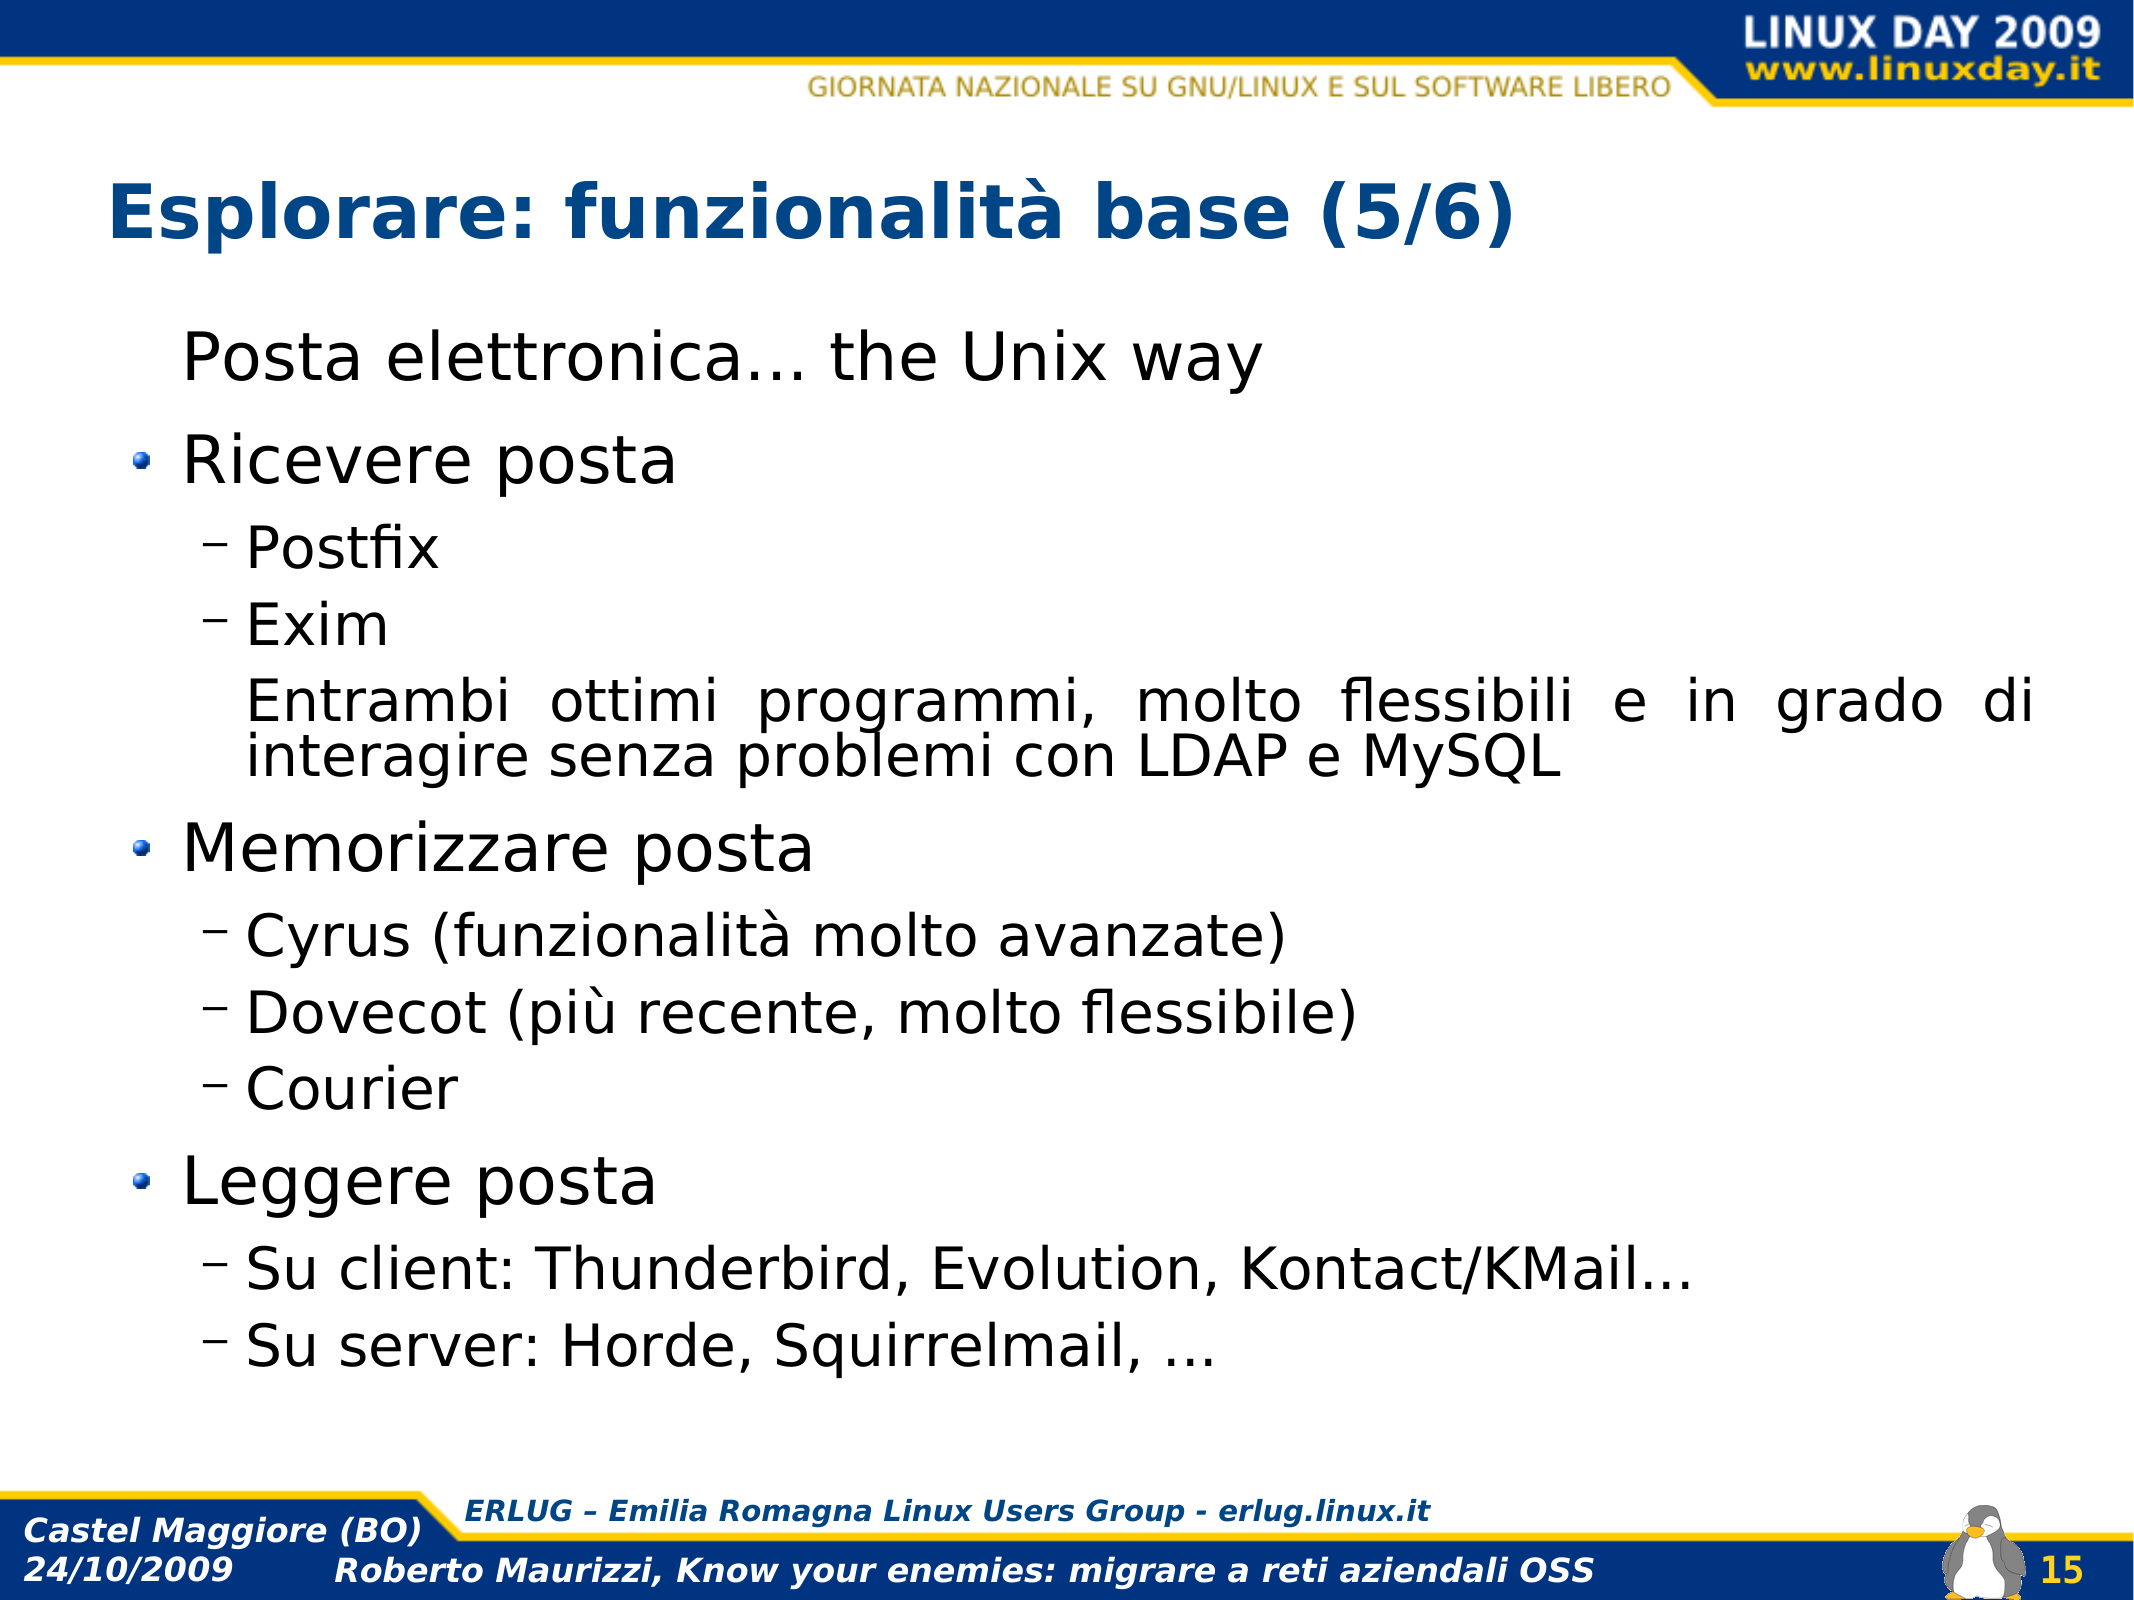

# Esplorare: funzionalità base (5/6)
Posta elettronica... the Unix way
Ricevere posta
Postfix
Exim
Entrambi ottimi programmi, molto flessibili e in grado di interagire senza problemi con LDAP e MySQL
Memorizzare posta
Cyrus (funzionalità molto avanzate)
Dovecot (più recente, molto flessibile)
Courier
Leggere posta
Su client: Thunderbird, Evolution, Kontact/KMail...
Su server: Horde, Squirrelmail, ...